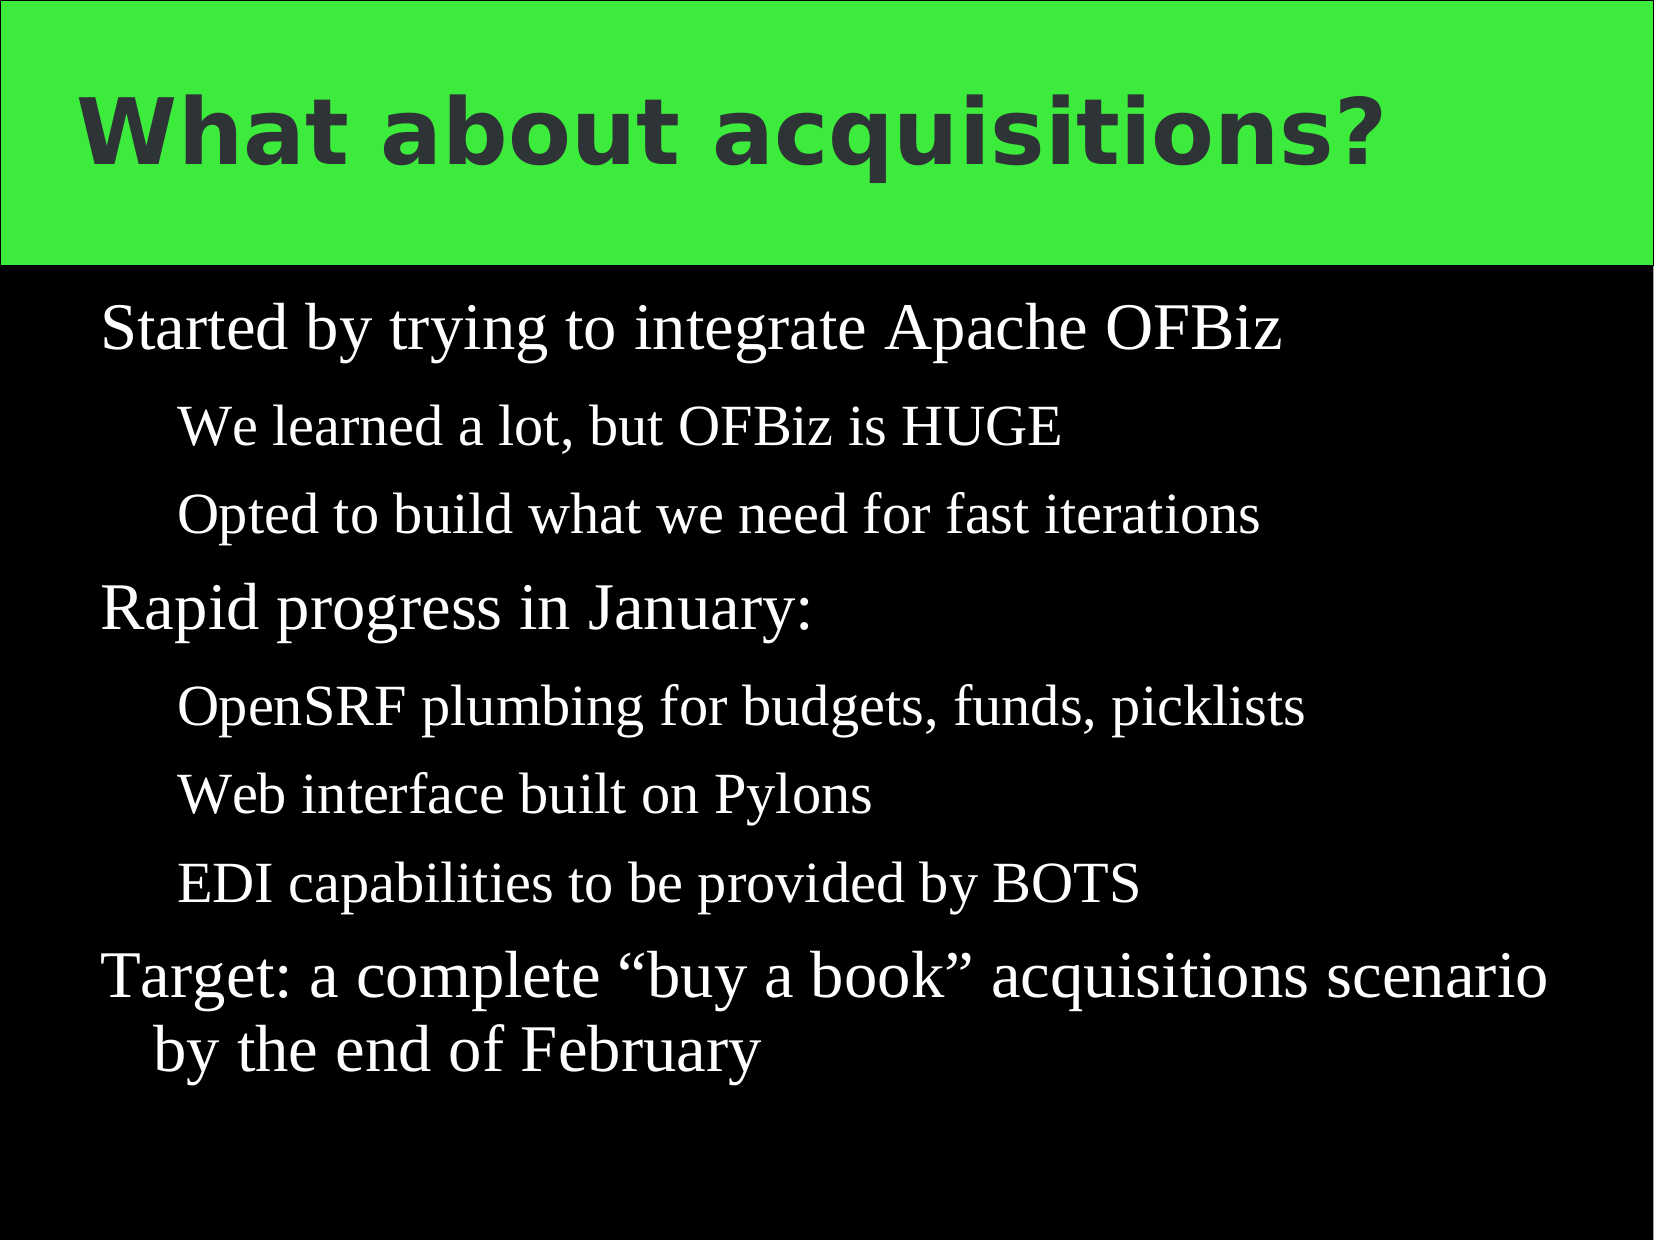

# What about acquisitions?
Started by trying to integrate Apache OFBiz
We learned a lot, but OFBiz is HUGE
Opted to build what we need for fast iterations
Rapid progress in January:
OpenSRF plumbing for budgets, funds, picklists
Web interface built on Pylons
EDI capabilities to be provided by BOTS
Target: a complete “buy a book” acquisitions scenario by the end of February